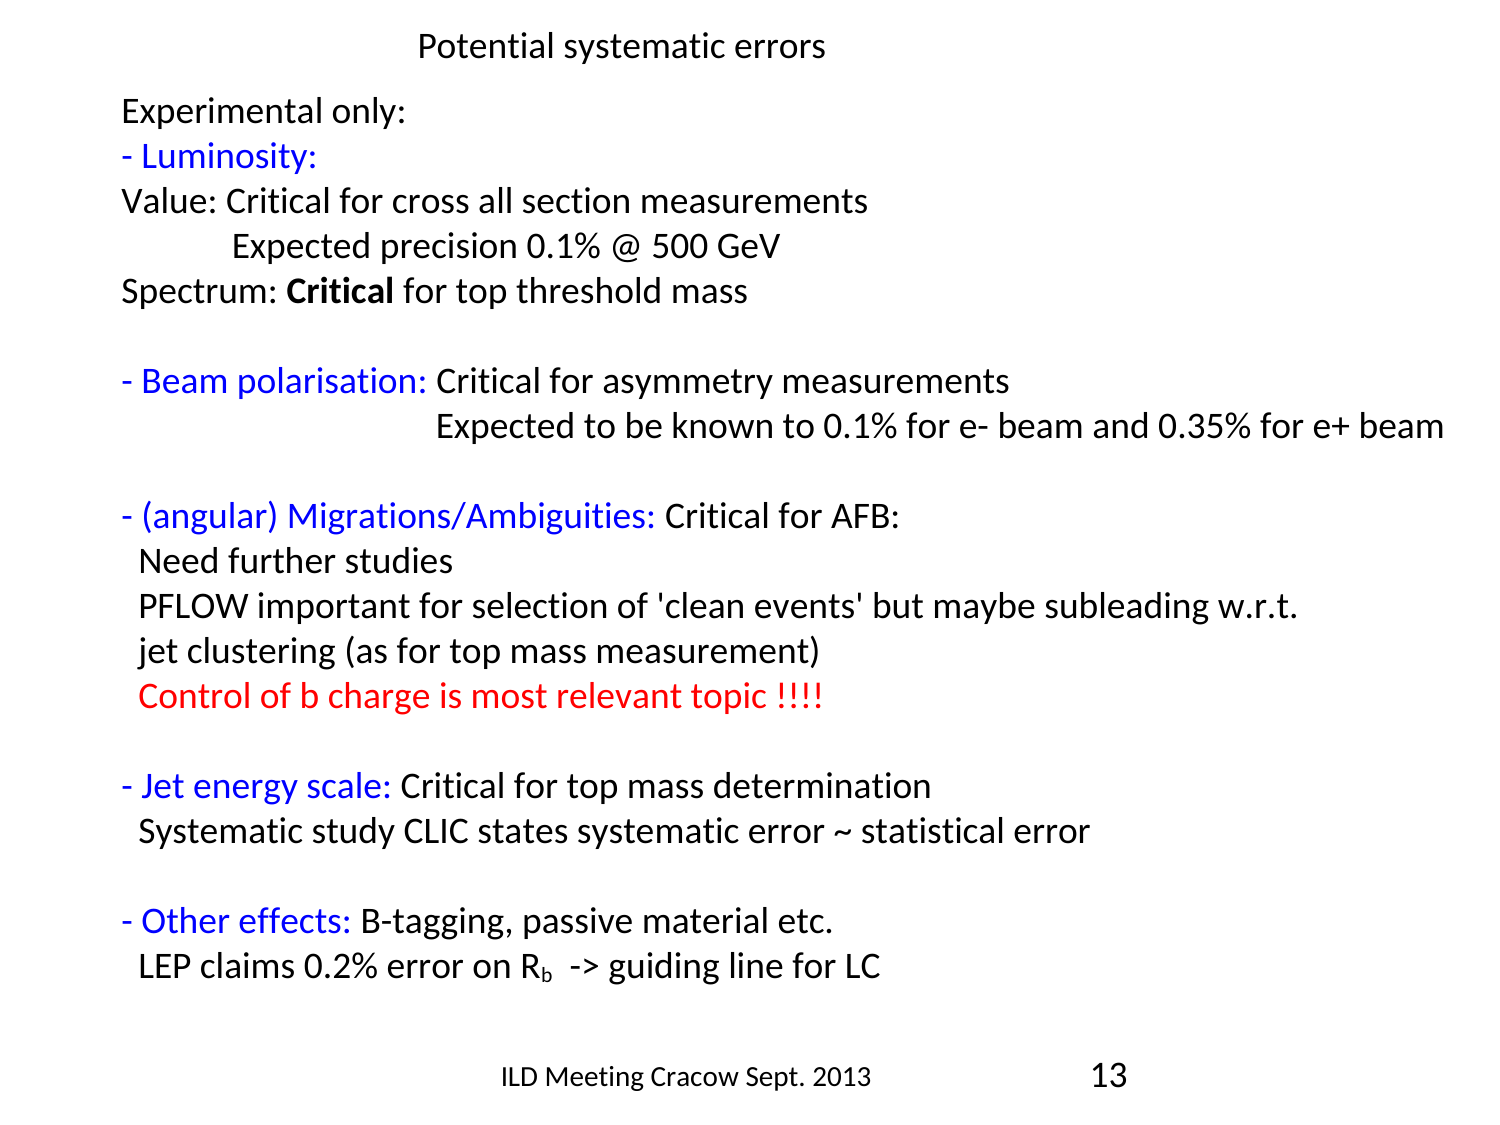

Potential systematic errors
Experimental only:
- Luminosity:
Value: Critical for cross all section measurements
 Expected precision 0.1% @ 500 GeV
Spectrum: Critical for top threshold mass
- Beam polarisation: Critical for asymmetry measurements
 Expected to be known to 0.1% for e- beam and 0.35% for e+ beam
- (angular) Migrations/Ambiguities: Critical for AFB:
 Need further studies
 PFLOW important for selection of 'clean events' but maybe subleading w.r.t.
 jet clustering (as for top mass measurement)
 Control of b charge is most relevant topic !!!!
- Jet energy scale: Critical for top mass determination
 Systematic study CLIC states systematic error ~ statistical error
- Other effects: B-tagging, passive material etc.
 LEP claims 0.2% error on Rb -> guiding line for LC
Snowmass Pre-Meeting Seattle April 2013
13